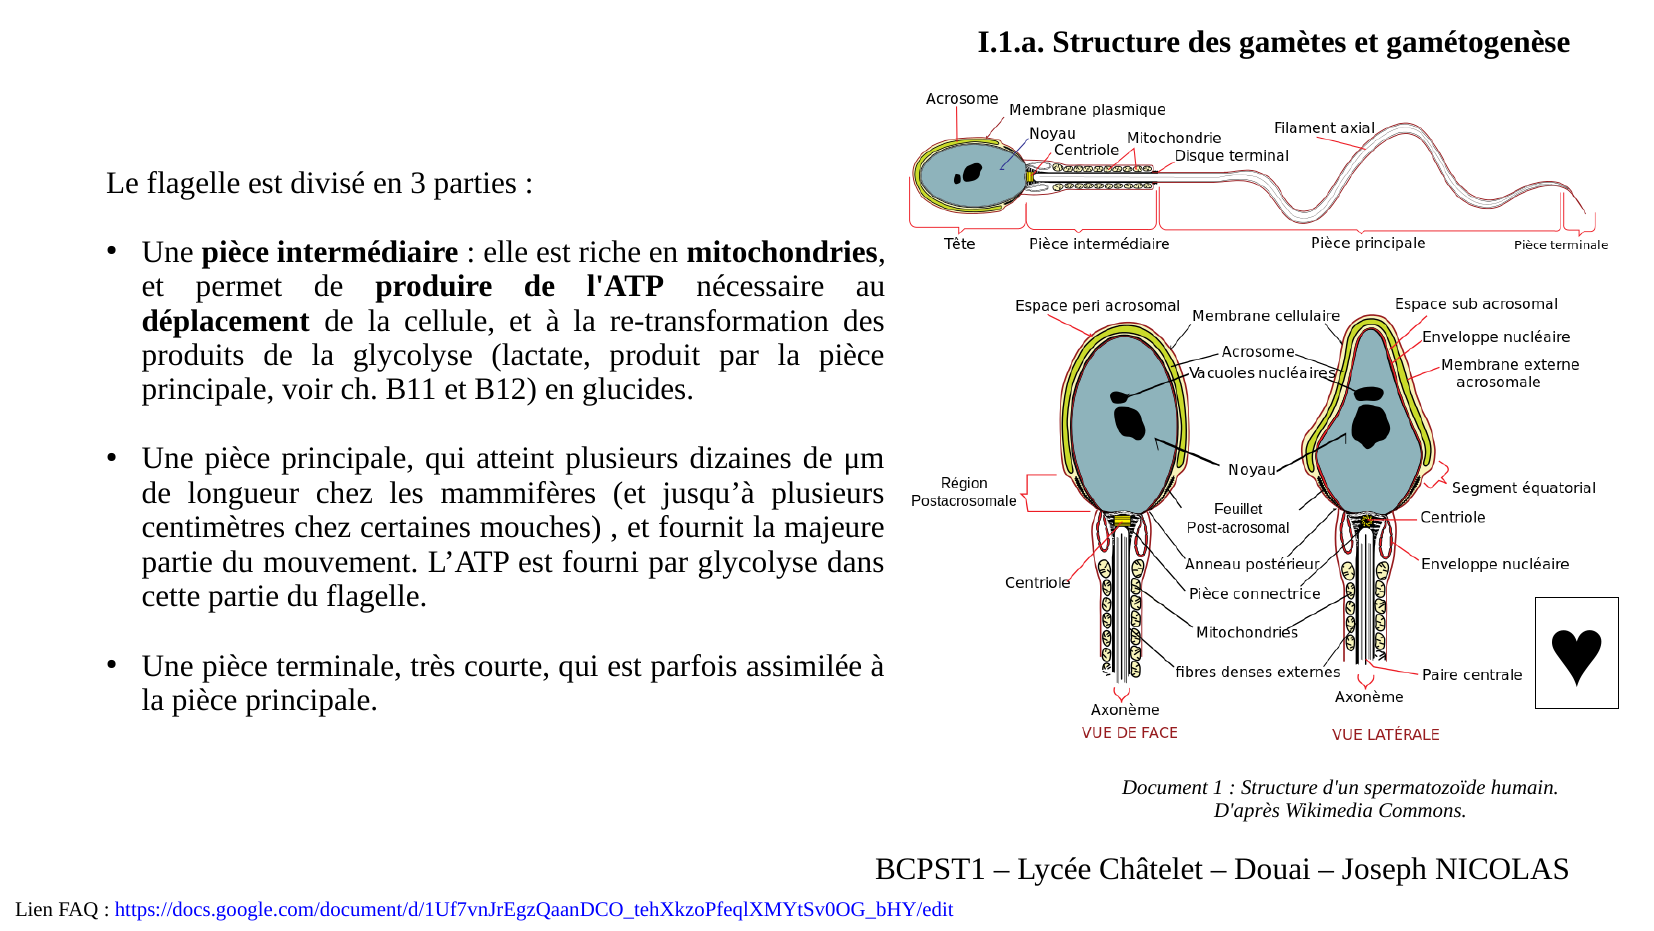

I.1.a. Structure des gamètes et gamétogenèse
Le flagelle est divisé en 3 parties :
Une pièce intermédiaire : elle est riche en mitochondries, et permet de produire de l'ATP nécessaire au déplacement de la cellule, et à la re-transformation des produits de la glycolyse (lactate, produit par la pièce principale, voir ch. B11 et B12) en glucides.
Une pièce principale, qui atteint plusieurs dizaines de μm de longueur chez les mammifères (et jusqu’à plusieurs centimètres chez certaines mouches) , et fournit la majeure partie du mouvement. L’ATP est fourni par glycolyse dans cette partie du flagelle.
Une pièce terminale, très courte, qui est parfois assimilée à la pièce principale.
♥
Document 1 : Structure d'un spermatozoïde humain. D'après Wikimedia Commons.
BCPST1 – Lycée Châtelet – Douai – Joseph NICOLAS
Lien FAQ : https://docs.google.com/document/d/1Uf7vnJrEgzQaanDCO_tehXkzoPfeqlXMYtSv0OG_bHY/edit